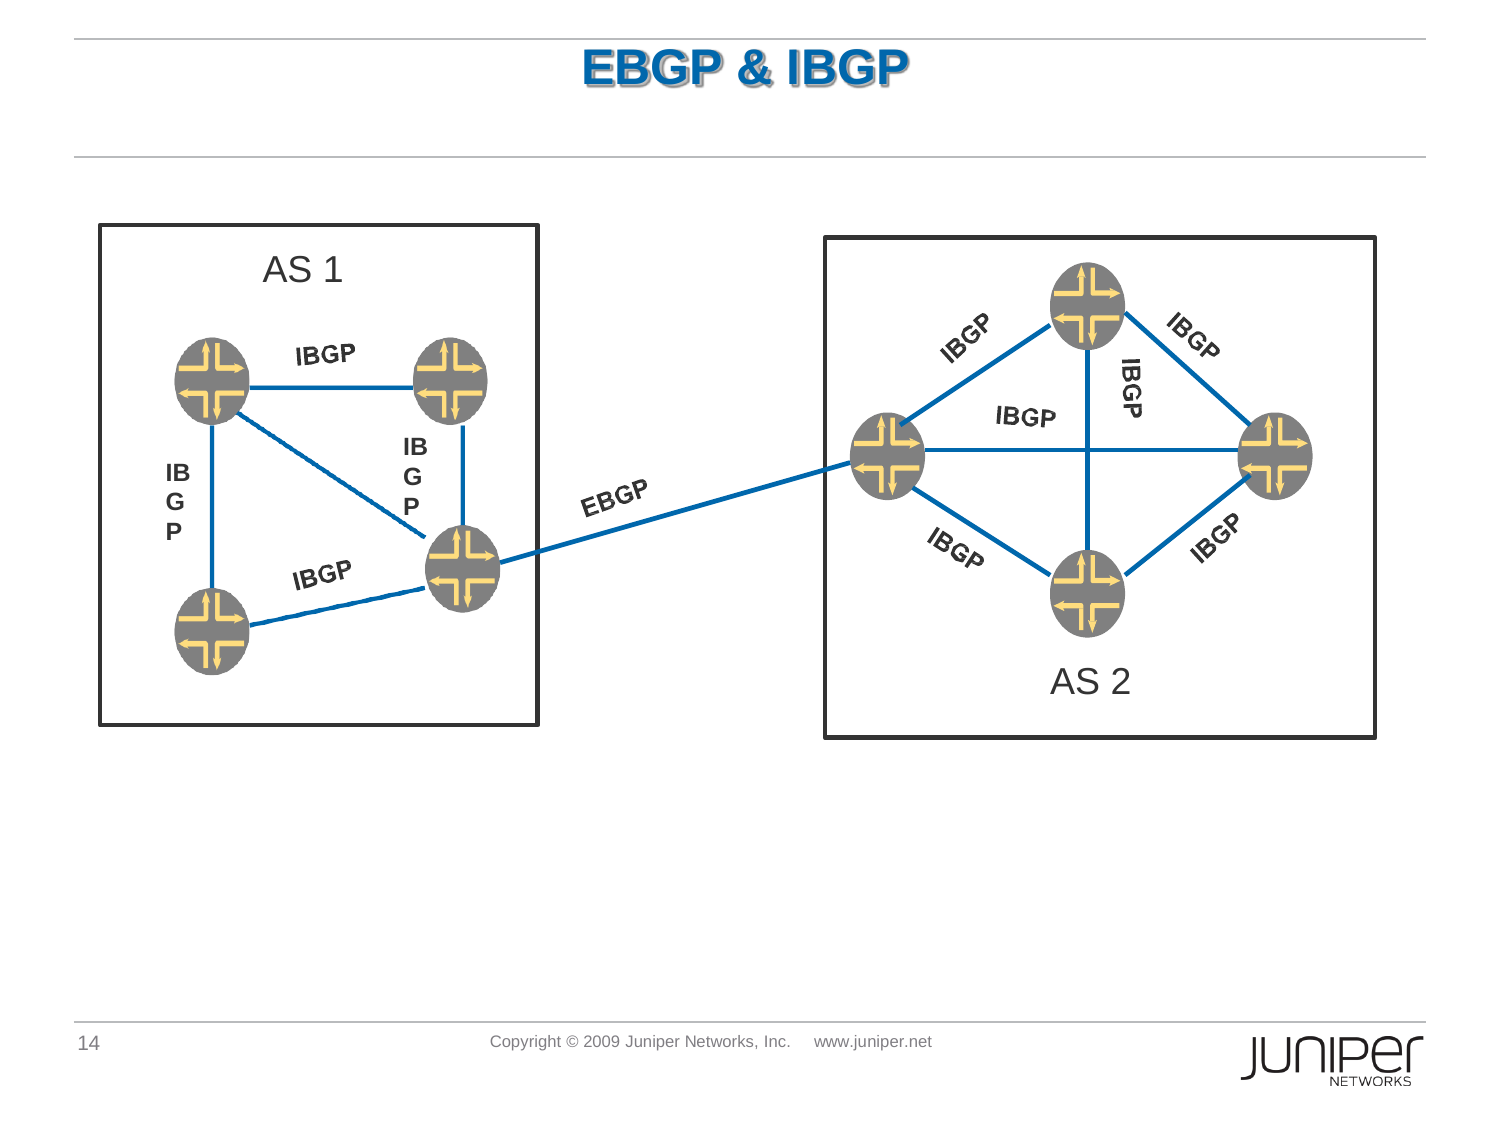

# EBGP & IBGP
AS 1
IBGP
IBGP
AS 2
8
Copyright © 2009 Juniper Networks, Inc.	www.juniper.net